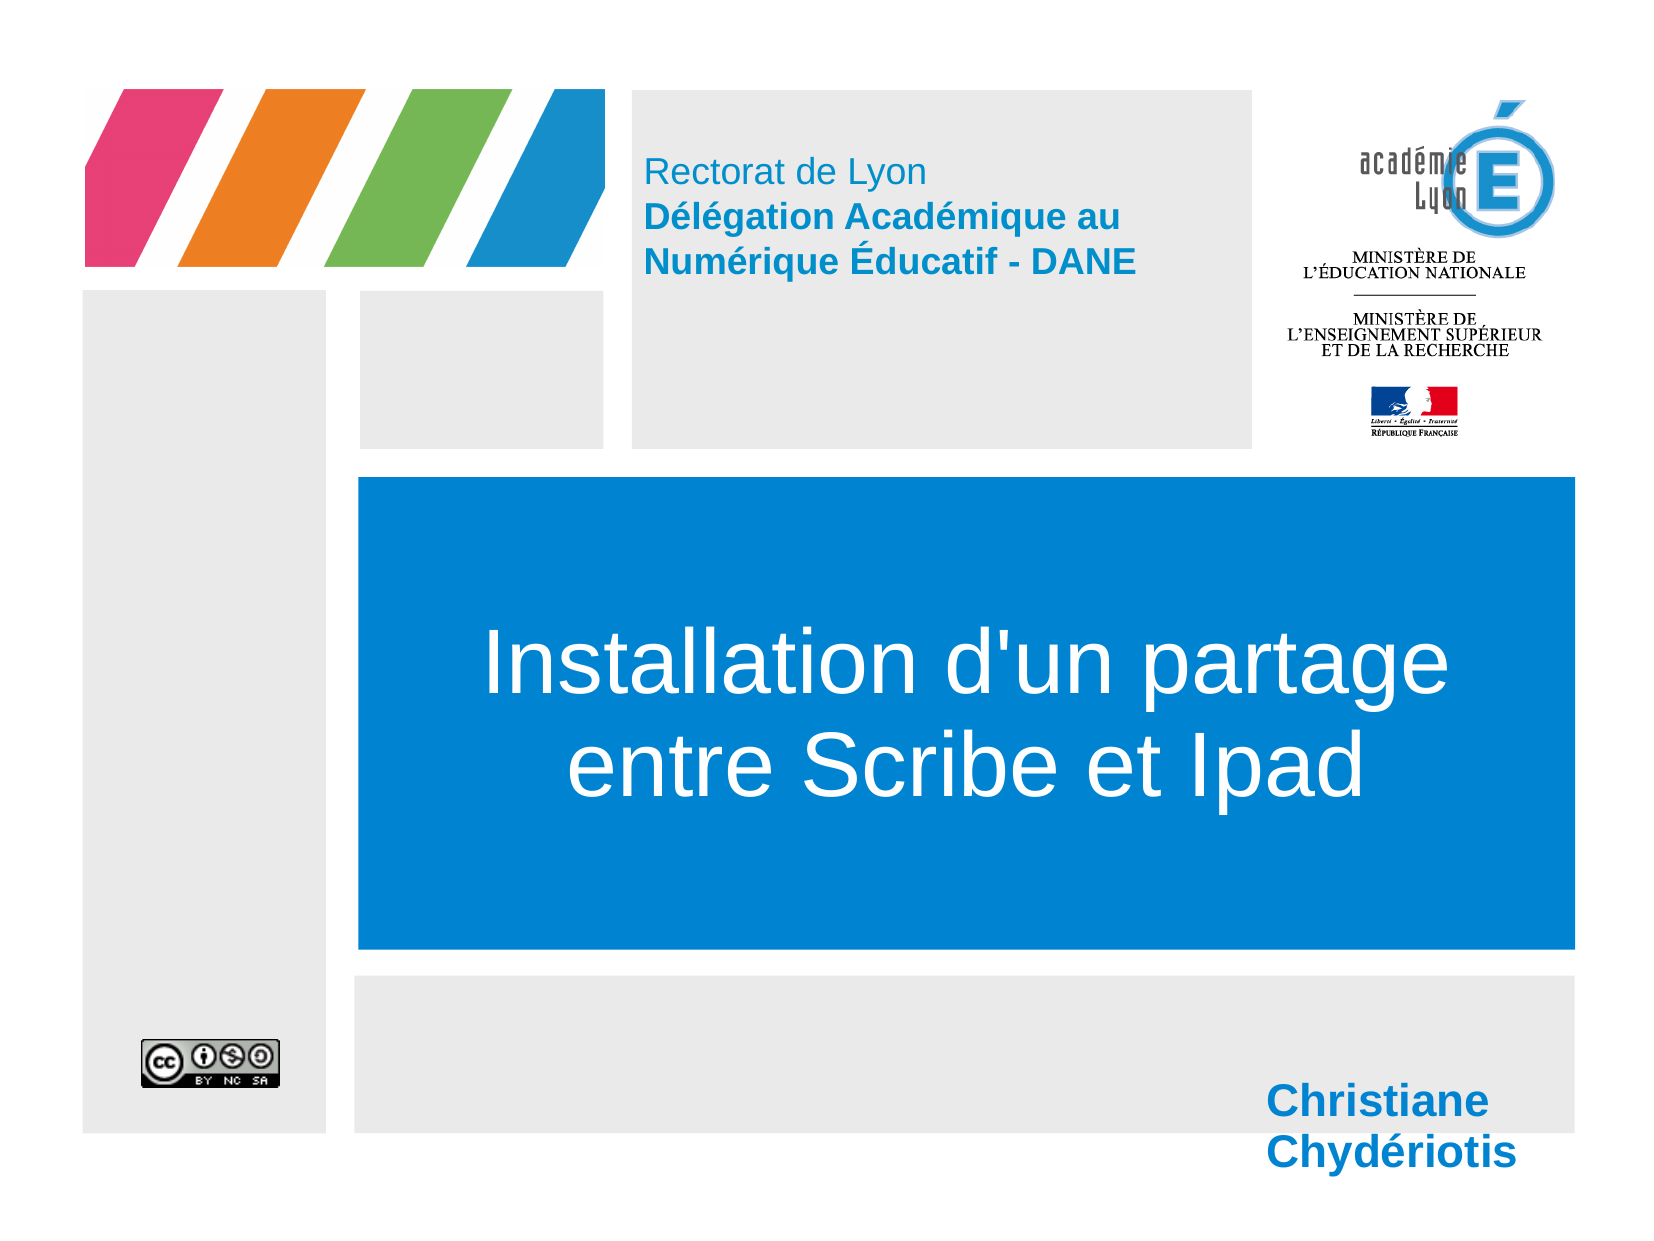

# Installation d'un partage entre Scribe et Ipad
Christiane Chydériotis